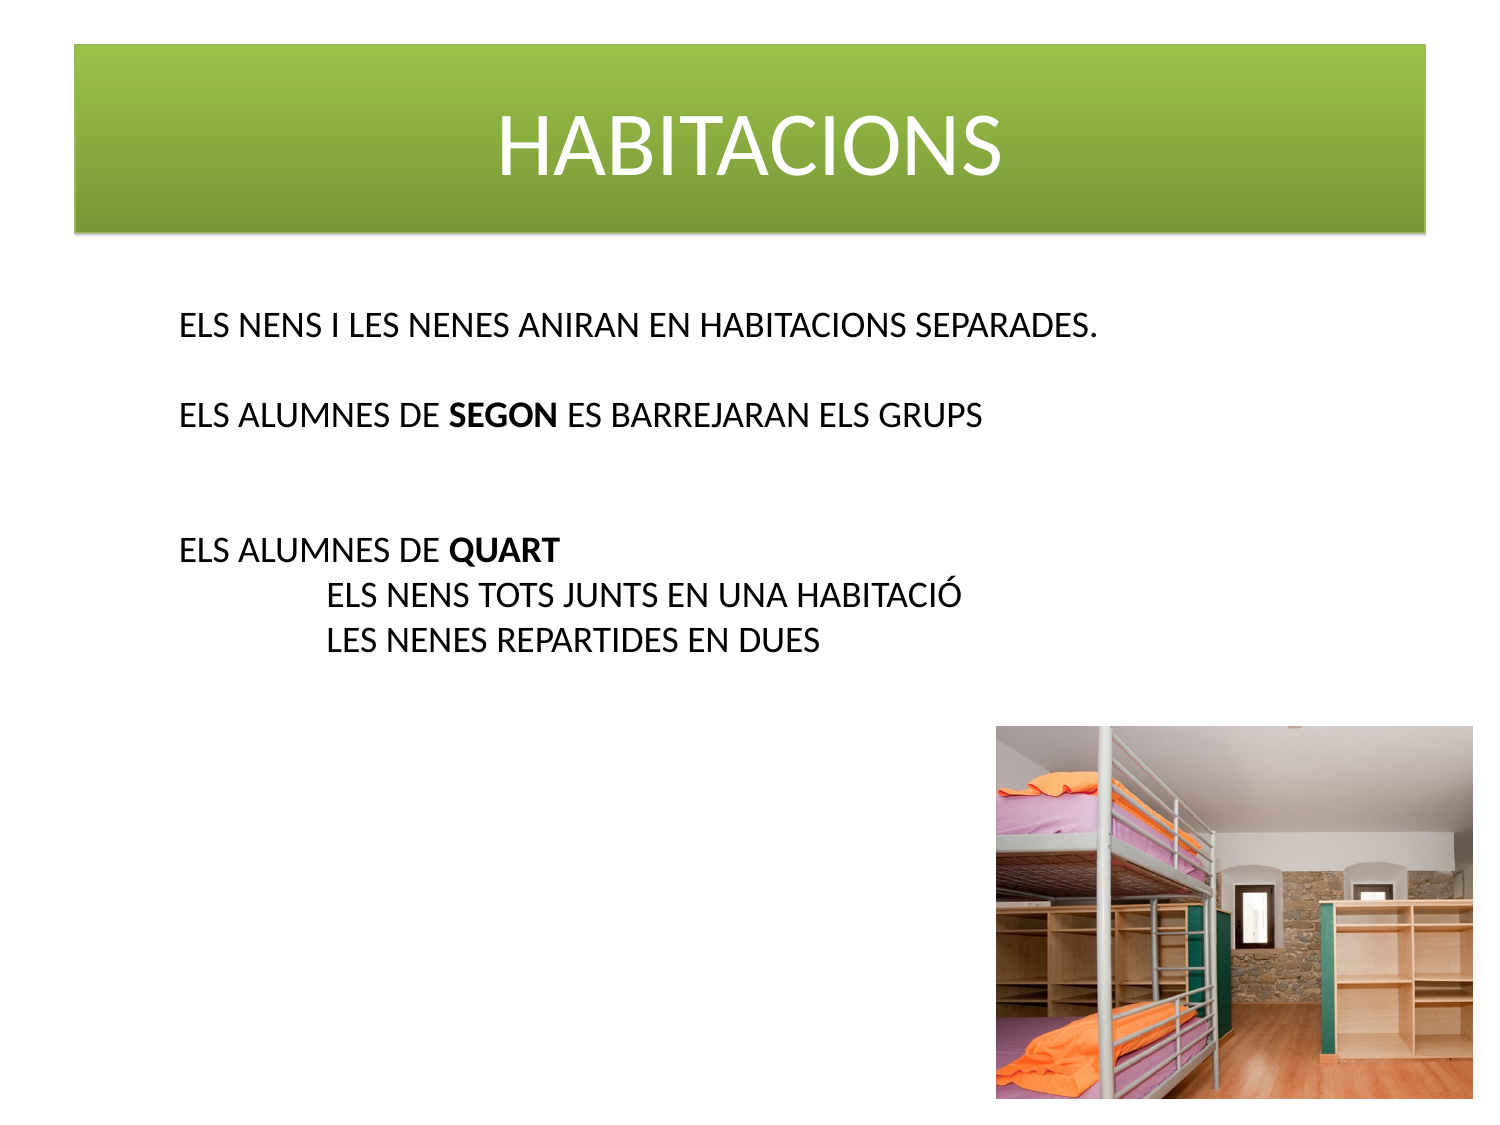

HABITACIONS
ELS NENS I LES NENES ANIRAN EN HABITACIONS SEPARADES.
ELS ALUMNES DE SEGON ES BARREJARAN ELS GRUPS
ELS ALUMNES DE QUART
		ELS NENS TOTS JUNTS EN UNA HABITACIÓ
		LES NENES REPARTIDES EN DUES